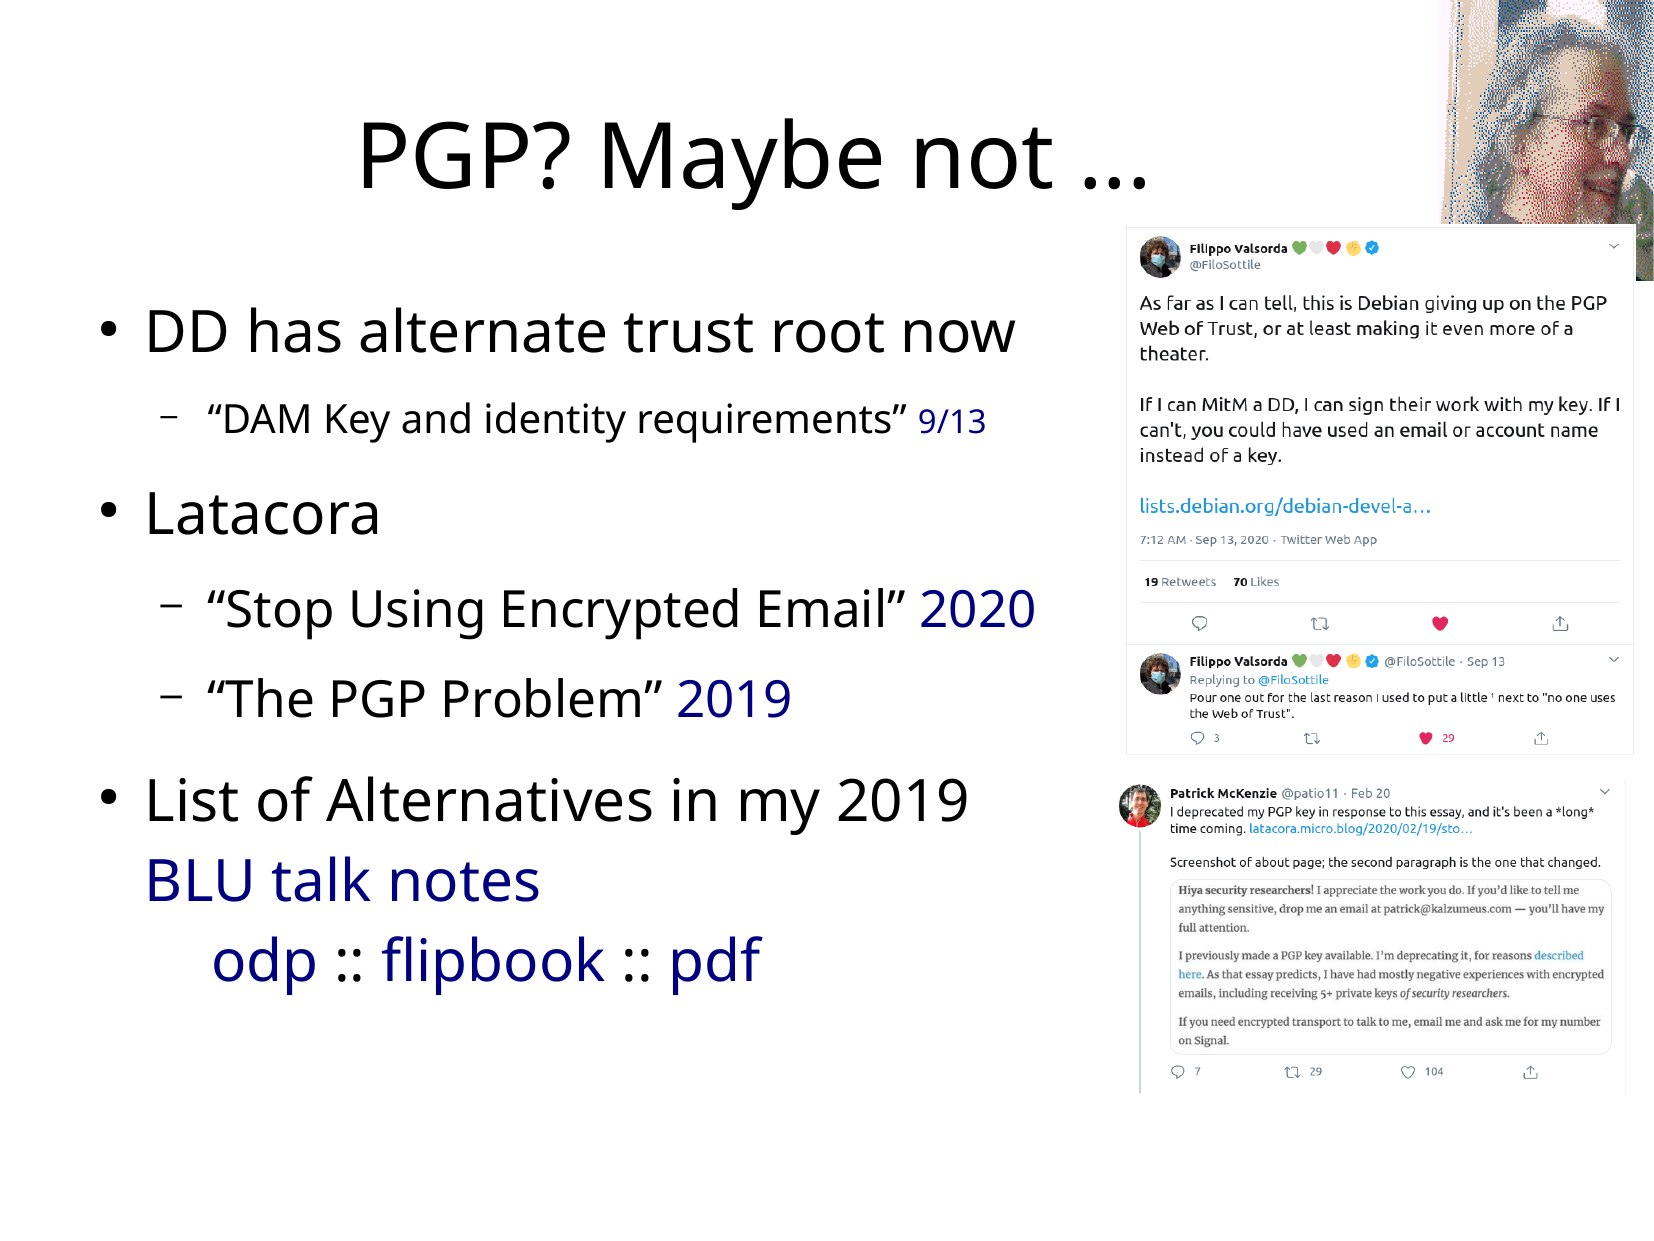

# PGP? Maybe not ...
DD has alternate trust root now
“DAM Key and identity requirements” 9/13
Latacora
“Stop Using Encrypted Email” 2020
“The PGP Problem” 2019
List of Alternatives in my 2019 BLU talk notes
	odp :: flipbook :: pdf